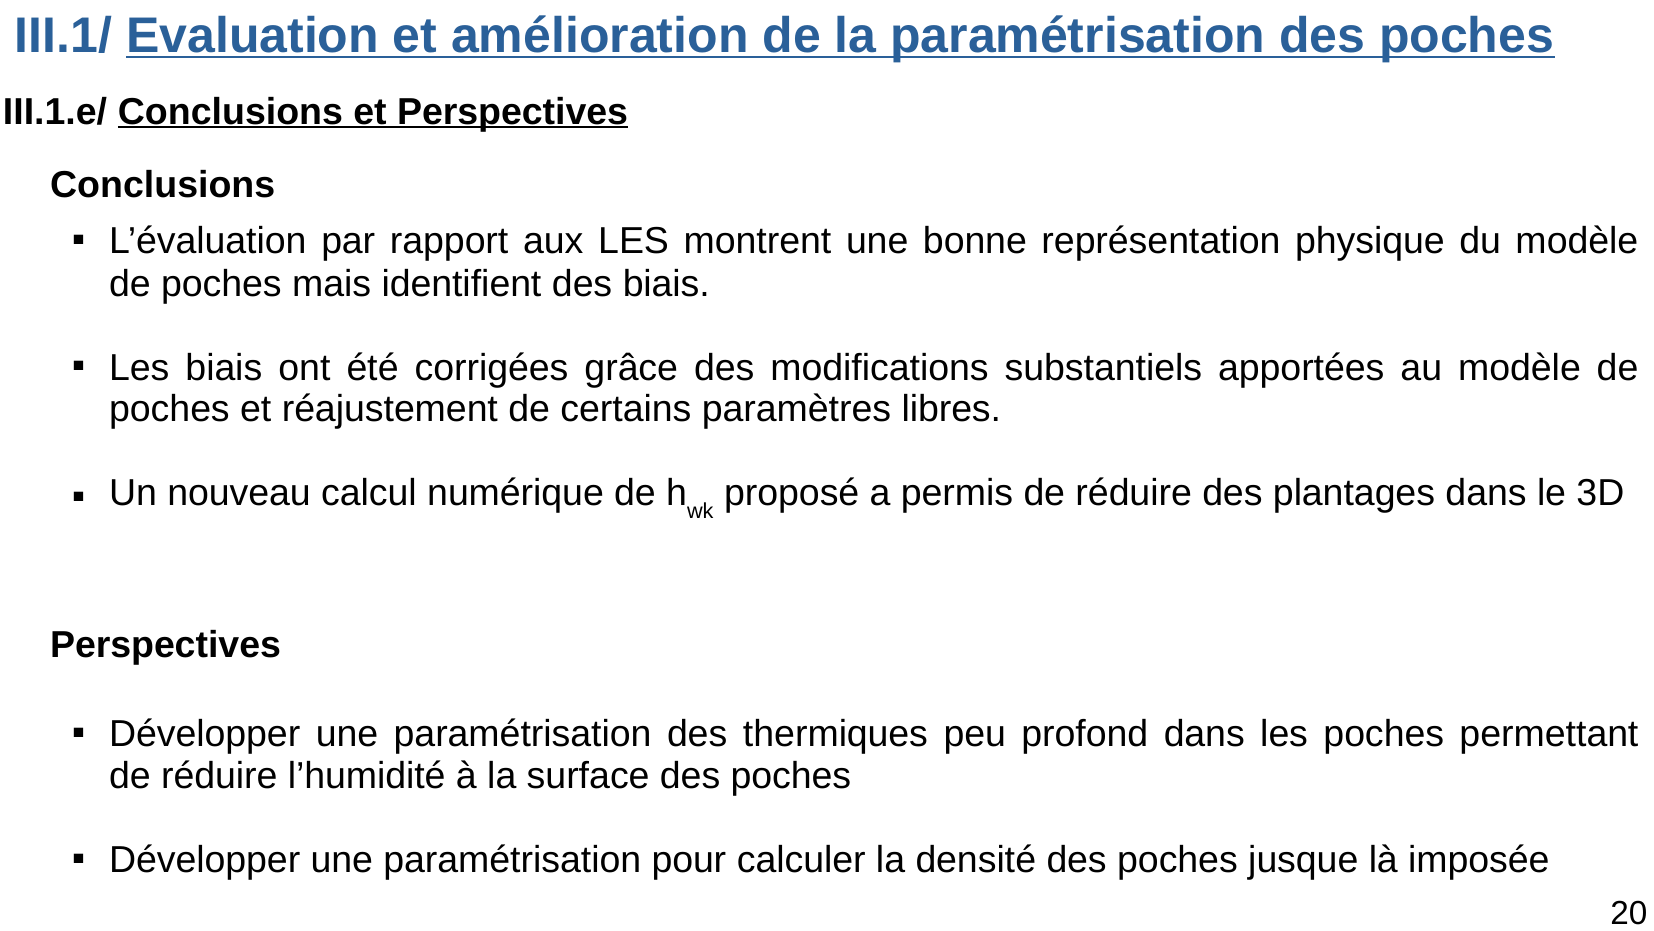

III.1/ Evaluation et amélioration de la paramétrisation des poches
III.1.e/ Conclusions et Perspectives
Conclusions
L’évaluation par rapport aux LES montrent une bonne représentation physique du modèle de poches mais identifient des biais.
Les biais ont été corrigées grâce des modifications substantiels apportées au modèle de poches et réajustement de certains paramètres libres.
Un nouveau calcul numérique de hwk proposé a permis de réduire des plantages dans le 3D
Perspectives
Développer une paramétrisation des thermiques peu profond dans les poches permettant de réduire l’humidité à la surface des poches
Développer une paramétrisation pour calculer la densité des poches jusque là imposée
20